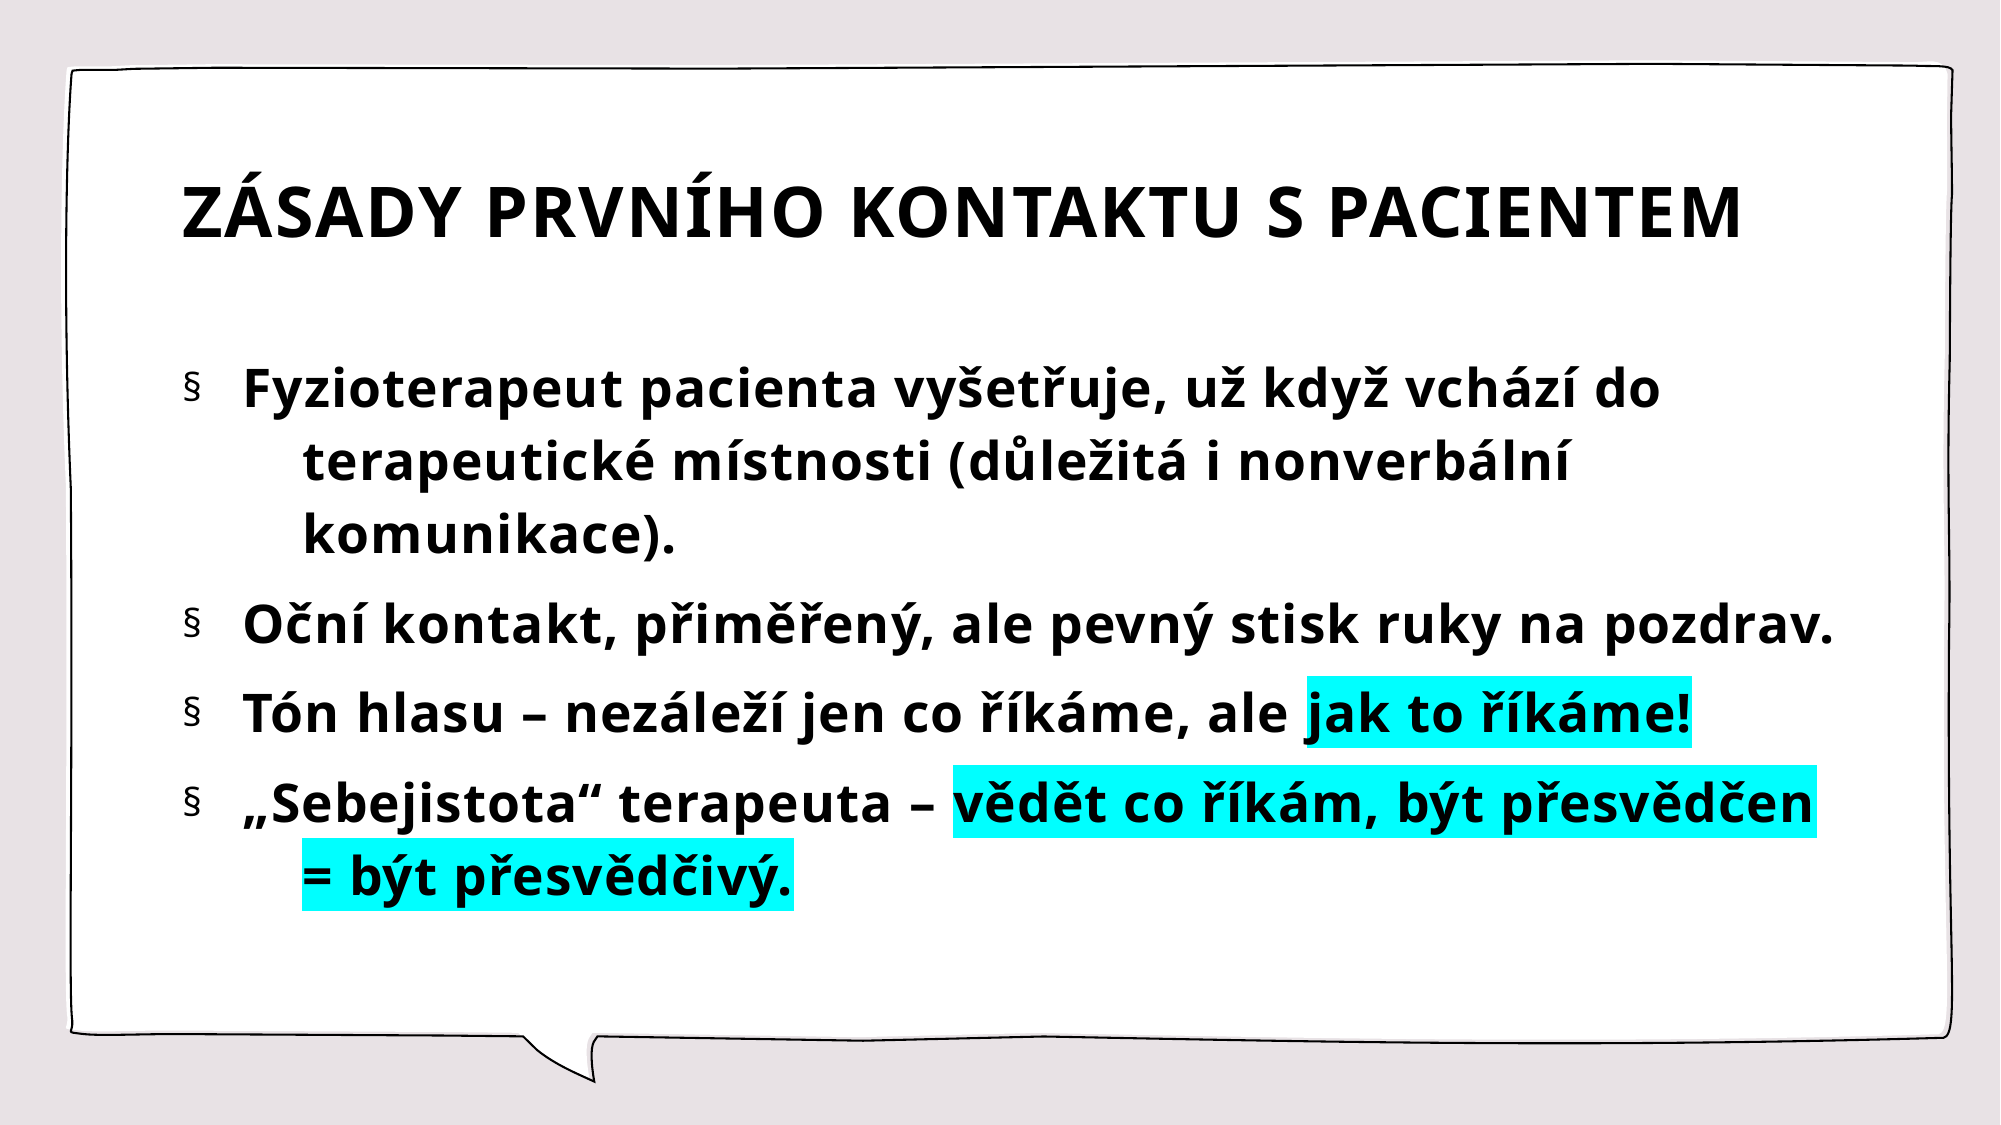

# ZÁSADY PRVNÍHO KONTAKTU S PACIENTEM
Fyzioterapeut pacienta vyšetřuje, už když vchází do terapeutické místnosti (důležitá i nonverbální komunikace).
Oční kontakt, přiměřený, ale pevný stisk ruky na pozdrav.
Tón hlasu – nezáleží jen co říkáme, ale jak to říkáme!
„Sebejistota“ terapeuta – vědět co říkám, být přesvědčen = být přesvědčivý.